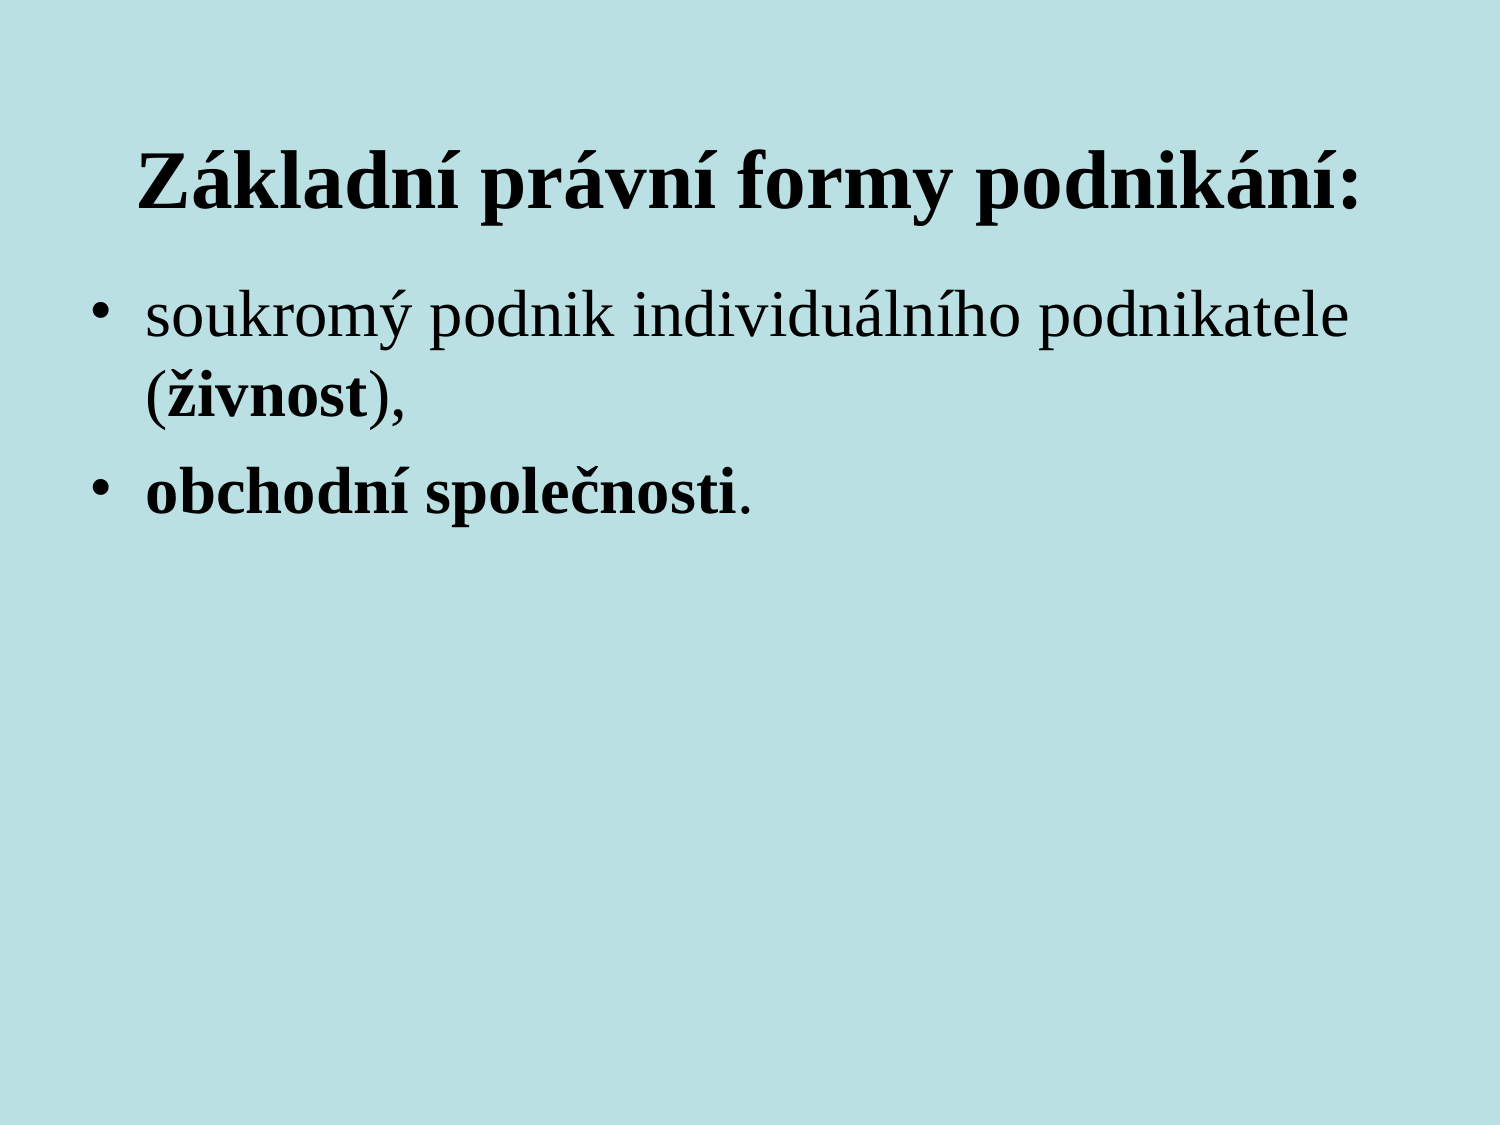

# Základní právní formy podnikání:
soukromý podnik individuálního podnikatele (živnost),
obchodní společnosti.